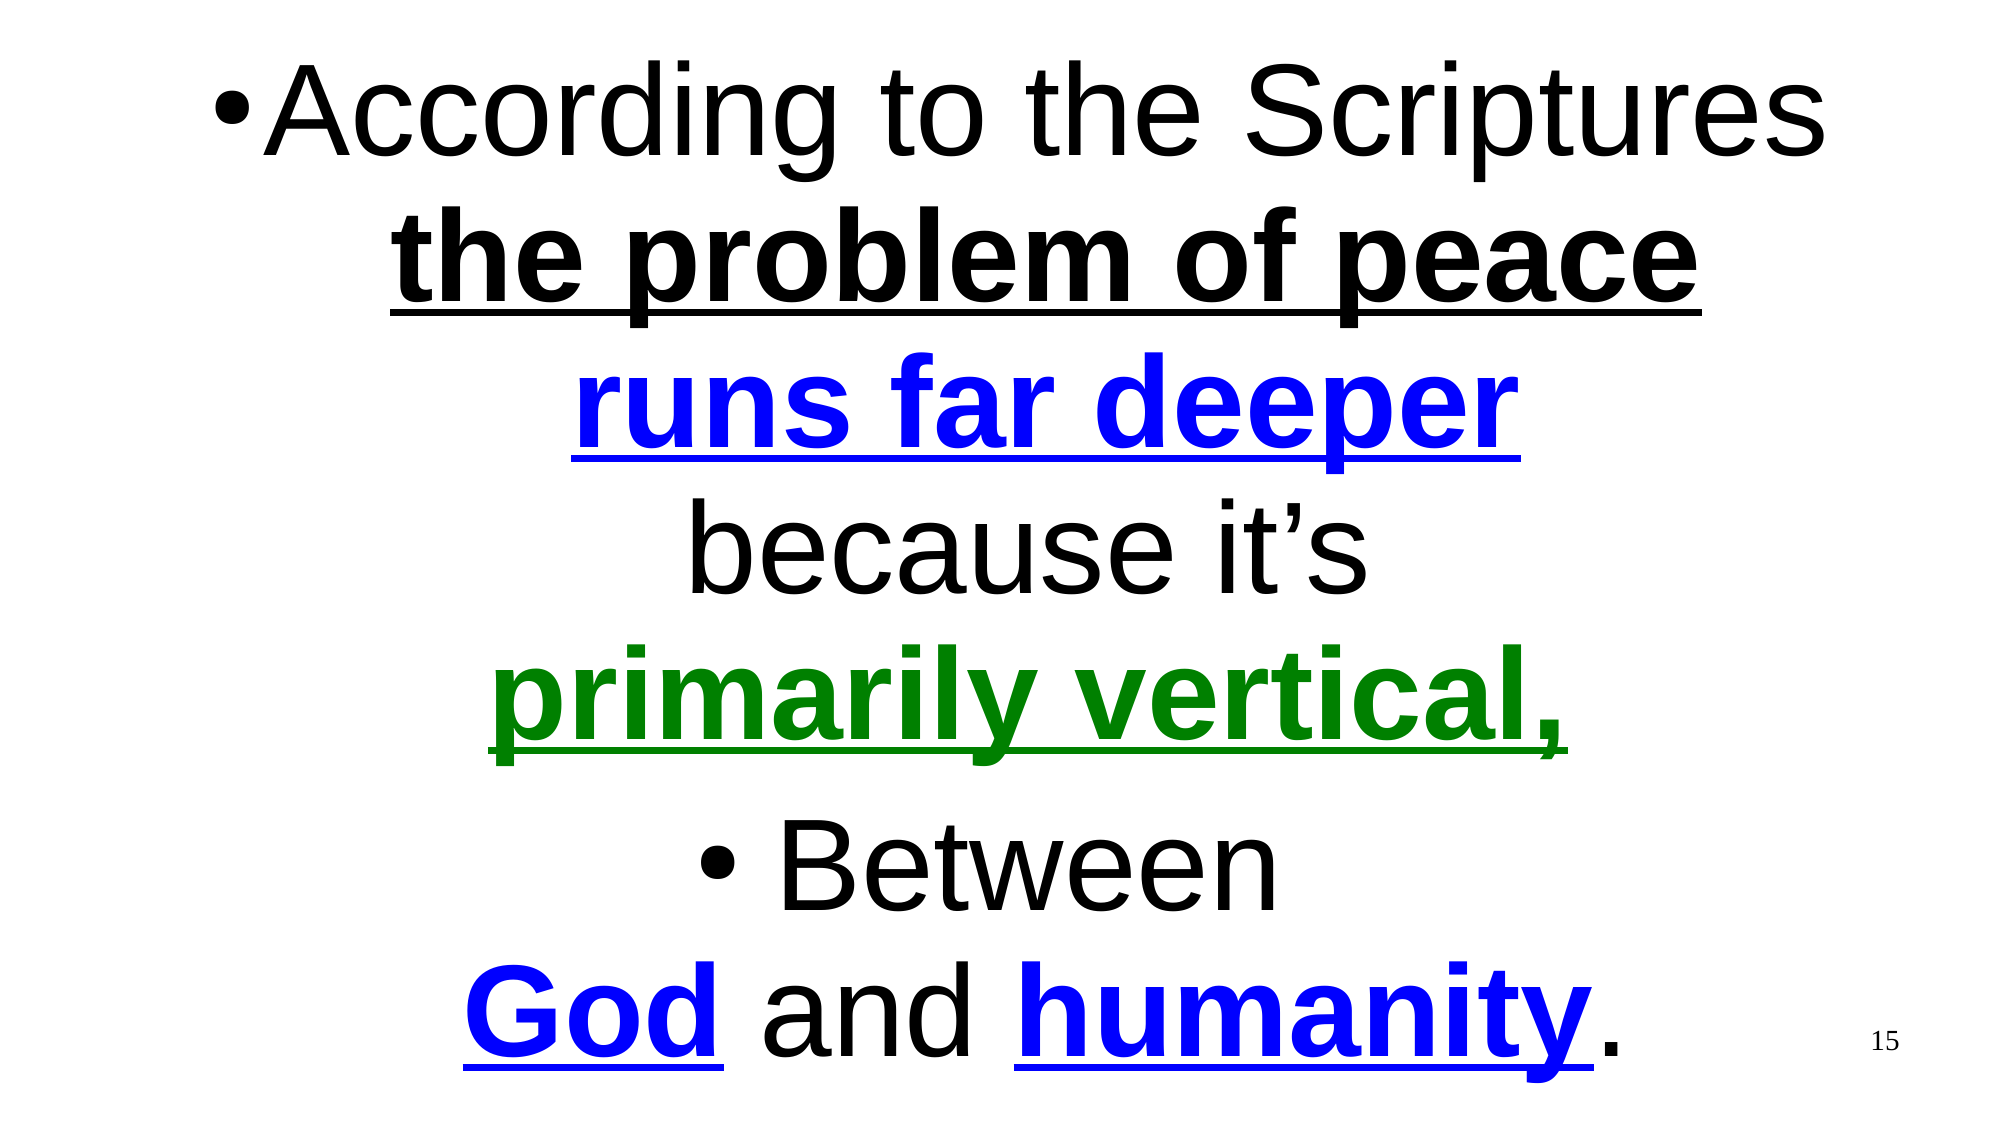

# According to the Scriptures the problem of peace runs far deeper because it’s primarily vertical,
Between
God and humanity.
15